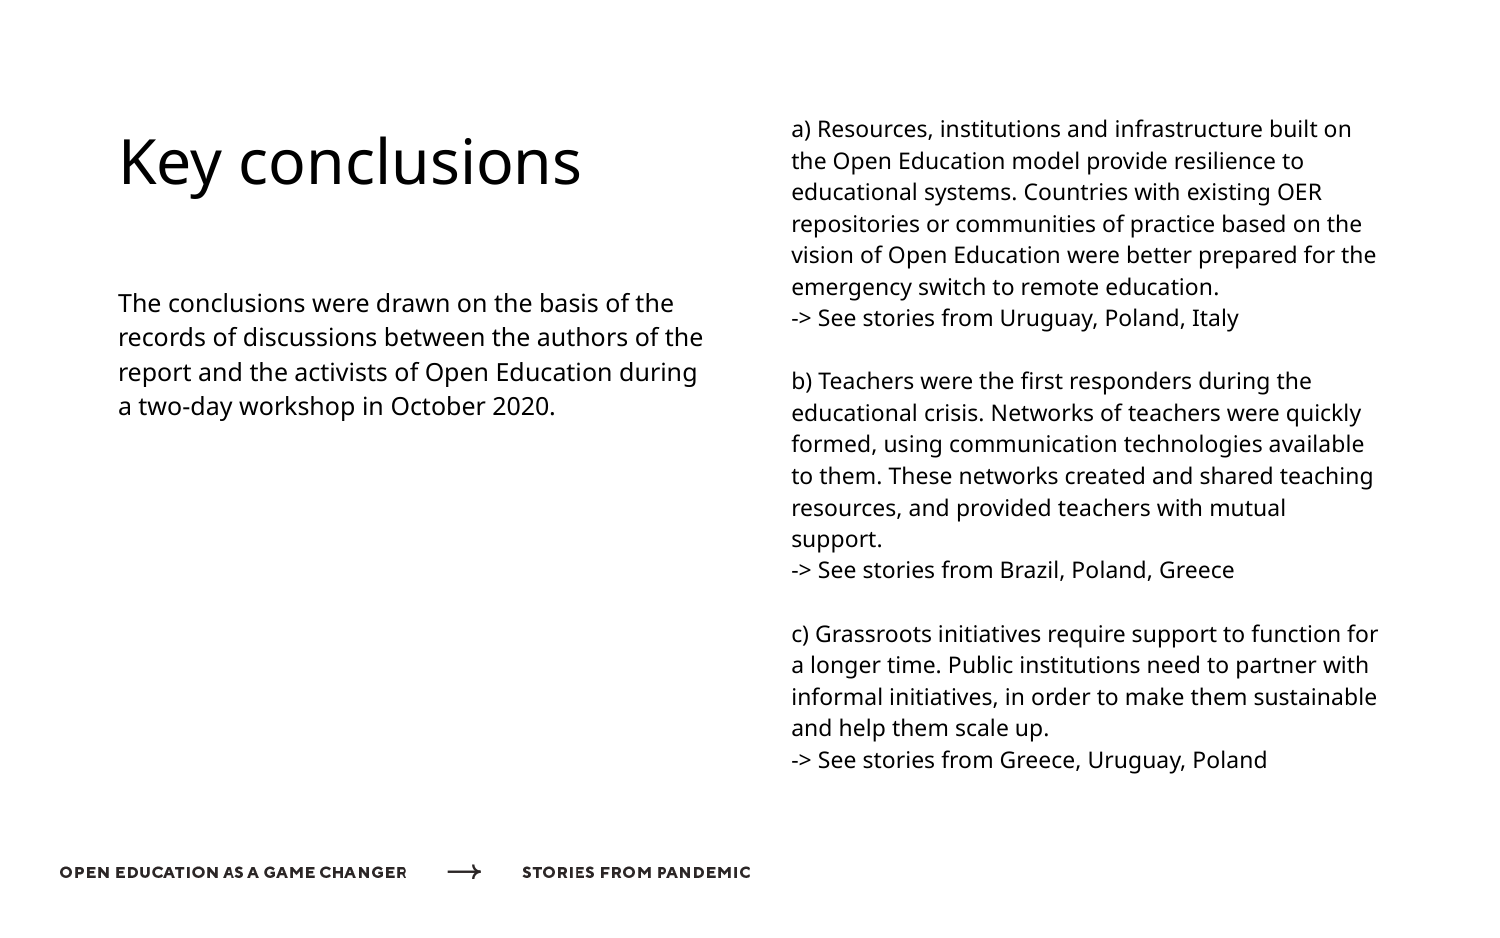

a) Resources, institutions and infrastructure built on the Open Education model provide resilience to educational systems. Countries with existing OER repositories or communities of practice based on the vision of Open Education were better prepared for the emergency switch to remote education.
-> See stories from Uruguay, Poland, Italy
b) Teachers were the first responders during the educational crisis. Networks of teachers were quickly formed, using communication technologies available to them. These networks created and shared teaching resources, and provided teachers with mutual support.
-> See stories from Brazil, Poland, Greece
c) Grassroots initiatives require support to function for a longer time. Public institutions need to partner with informal initiatives, in order to make them sustainable and help them scale up.
-> See stories from Greece, Uruguay, Poland
# Key conclusions
The conclusions were drawn on the basis of the records of discussions between the authors of the report and the activists of Open Education during a two-day workshop in October 2020.